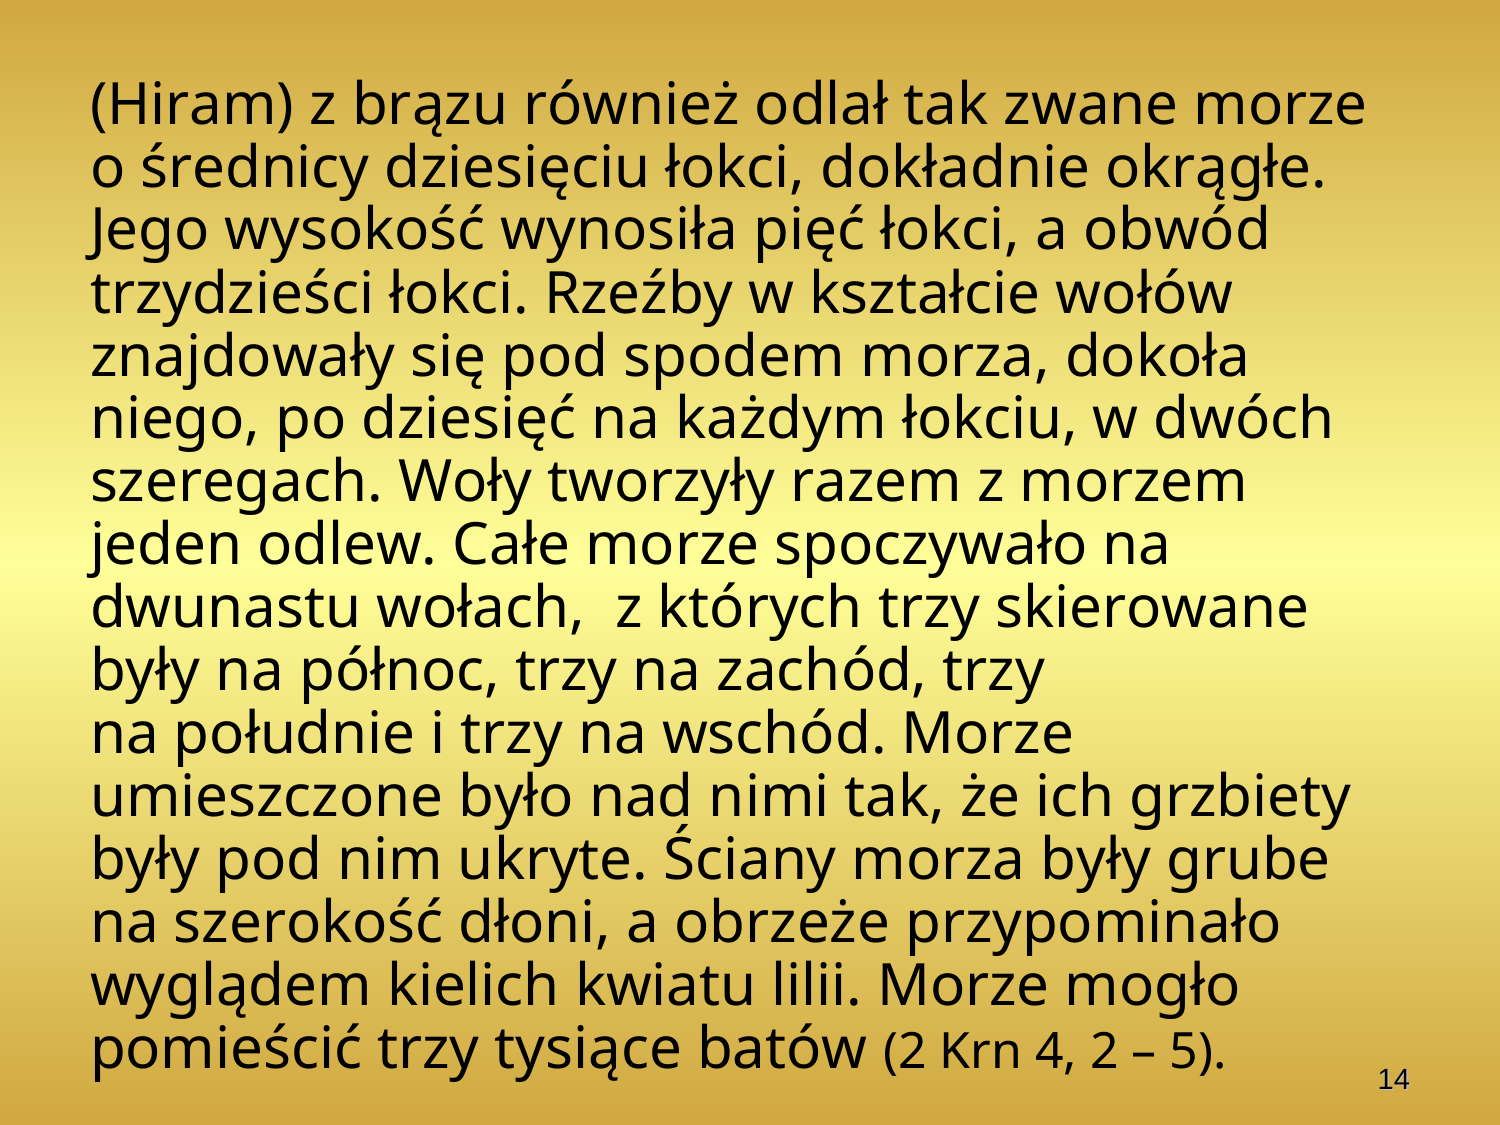

# (Hiram) z brązu również odlał tak zwane morze o średnicy dziesięciu łokci, dokładnie okrągłe. Jego wysokość wynosiła pięć łokci, a obwód trzydzieści łokci. Rzeźby w kształcie wołów znajdowały się pod spodem morza, dokoła niego, po dziesięć na każdym łokciu, w dwóch szeregach. Woły tworzyły razem z morzem jeden odlew. Całe morze spoczywało na dwunastu wołach, z których trzy skierowane były na północ, trzy na zachód, trzy na południe i trzy na wschód. Morze umieszczone było nad nimi tak, że ich grzbiety były pod nim ukryte. Ściany morza były grube na szerokość dłoni, a obrzeże przypominało wyglądem kielich kwiatu lilii. Morze mogło pomieścić trzy tysiące batów (2 Krn 4, 2 – 5).